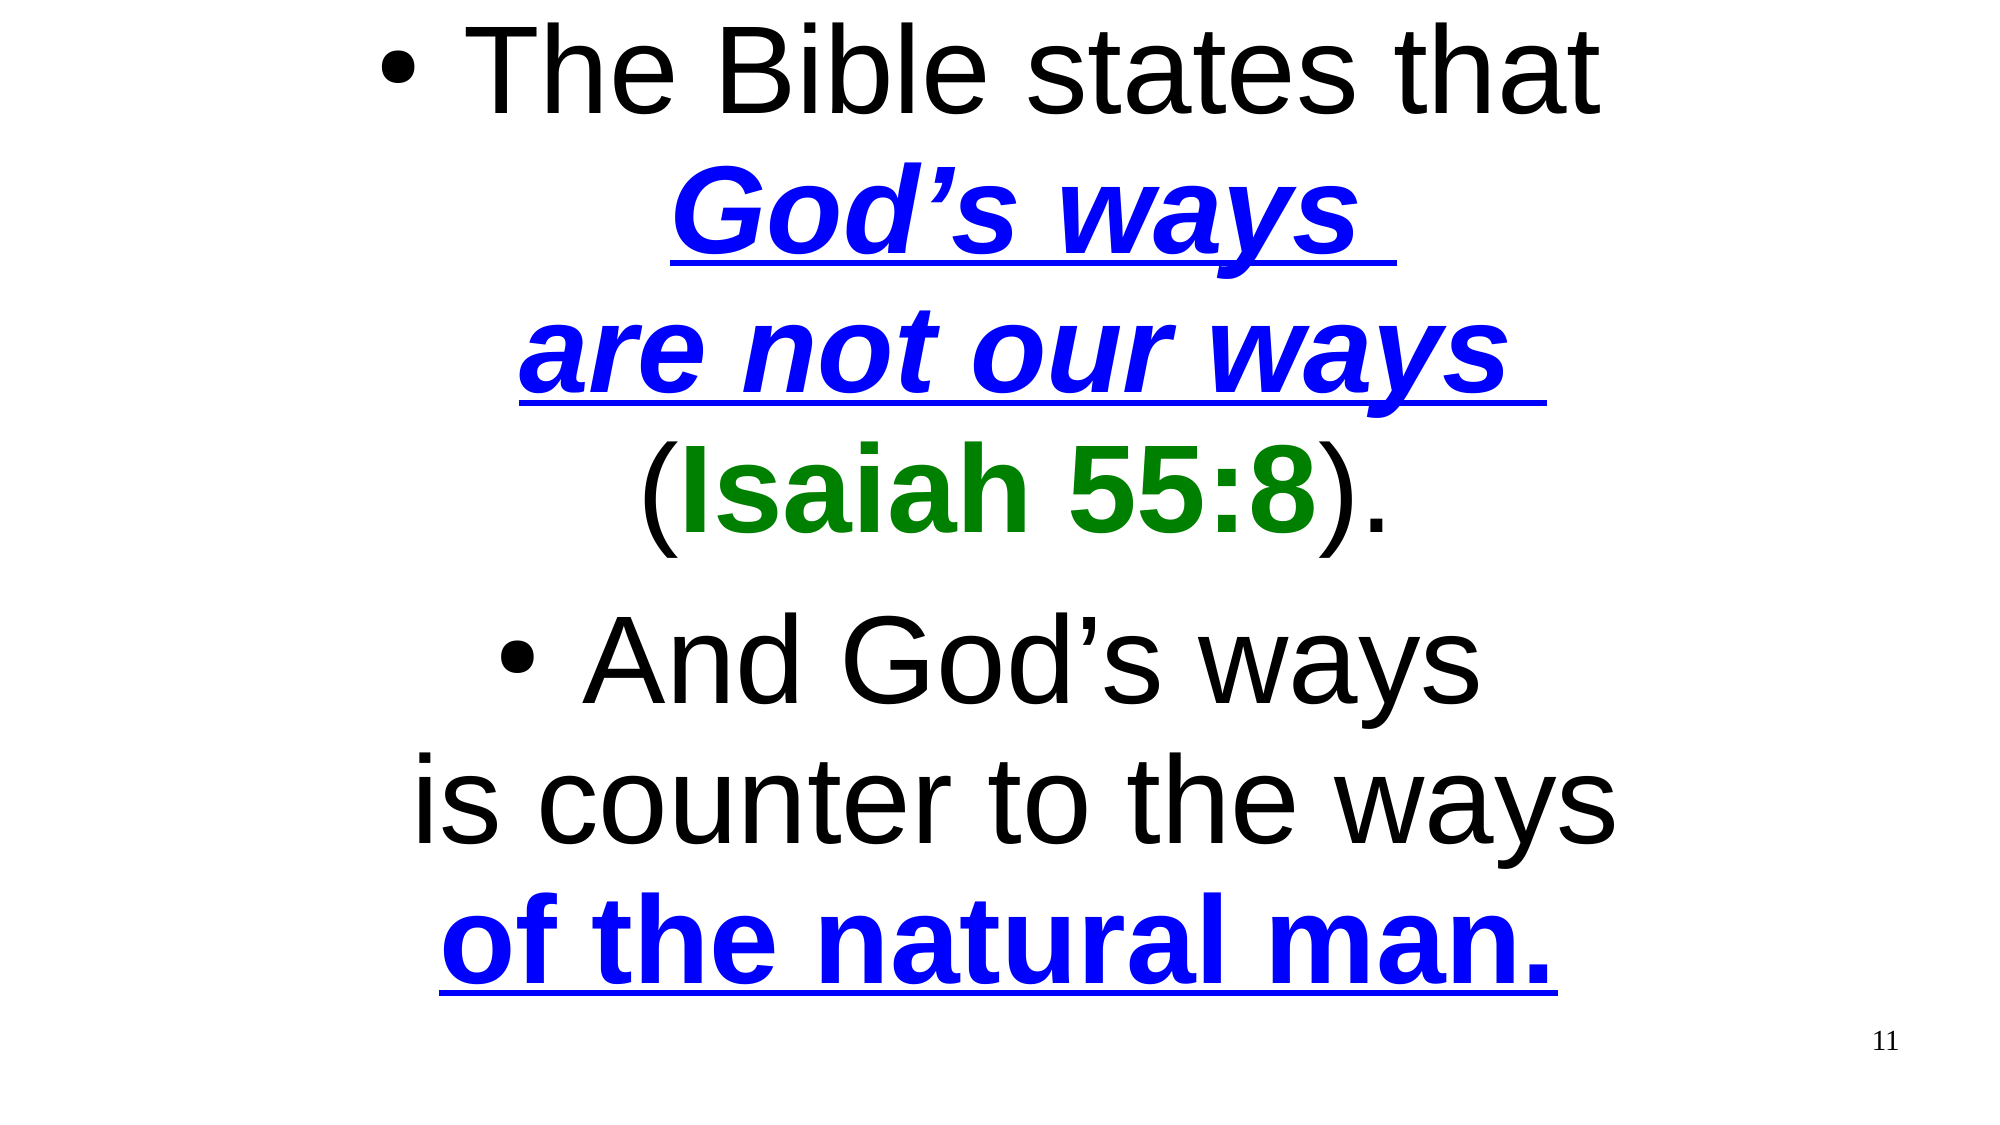

# The Bible states that God’s ways are not our ways (Isaiah 55:8).
 And God’s ways
is counter to the ways
of the natural man.
11